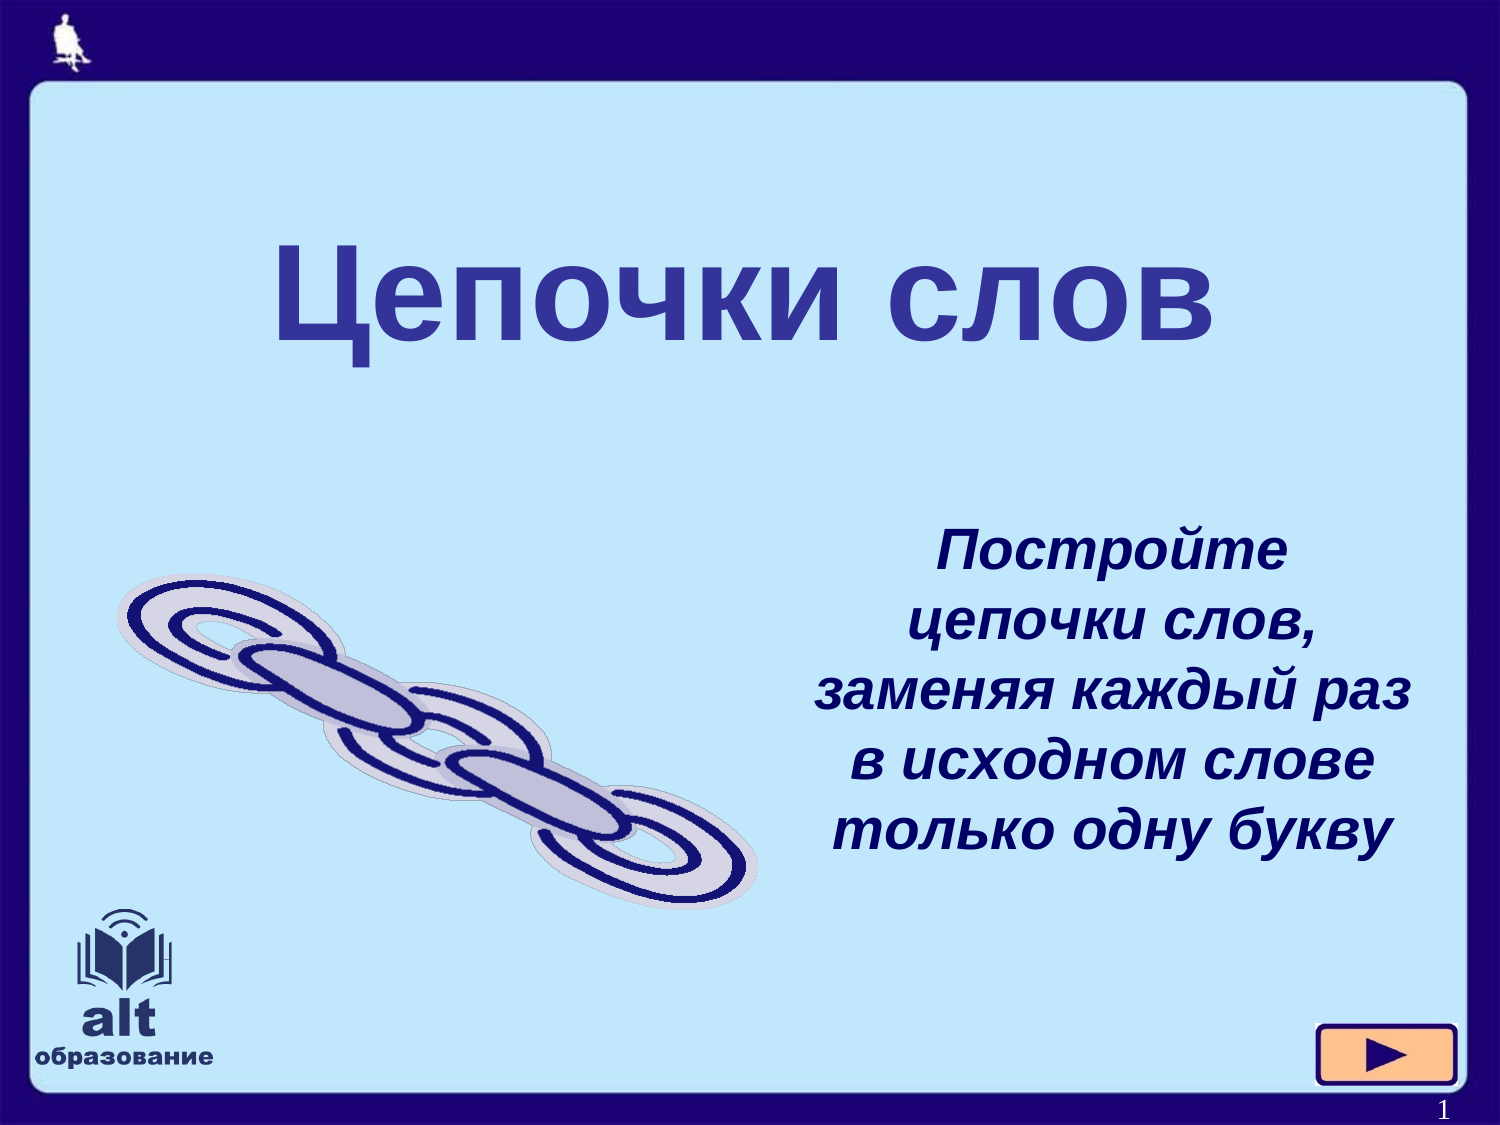

# Цепочки слов
Постройте цепочки слов, заменяя каждый раз в исходном слове только одну букву